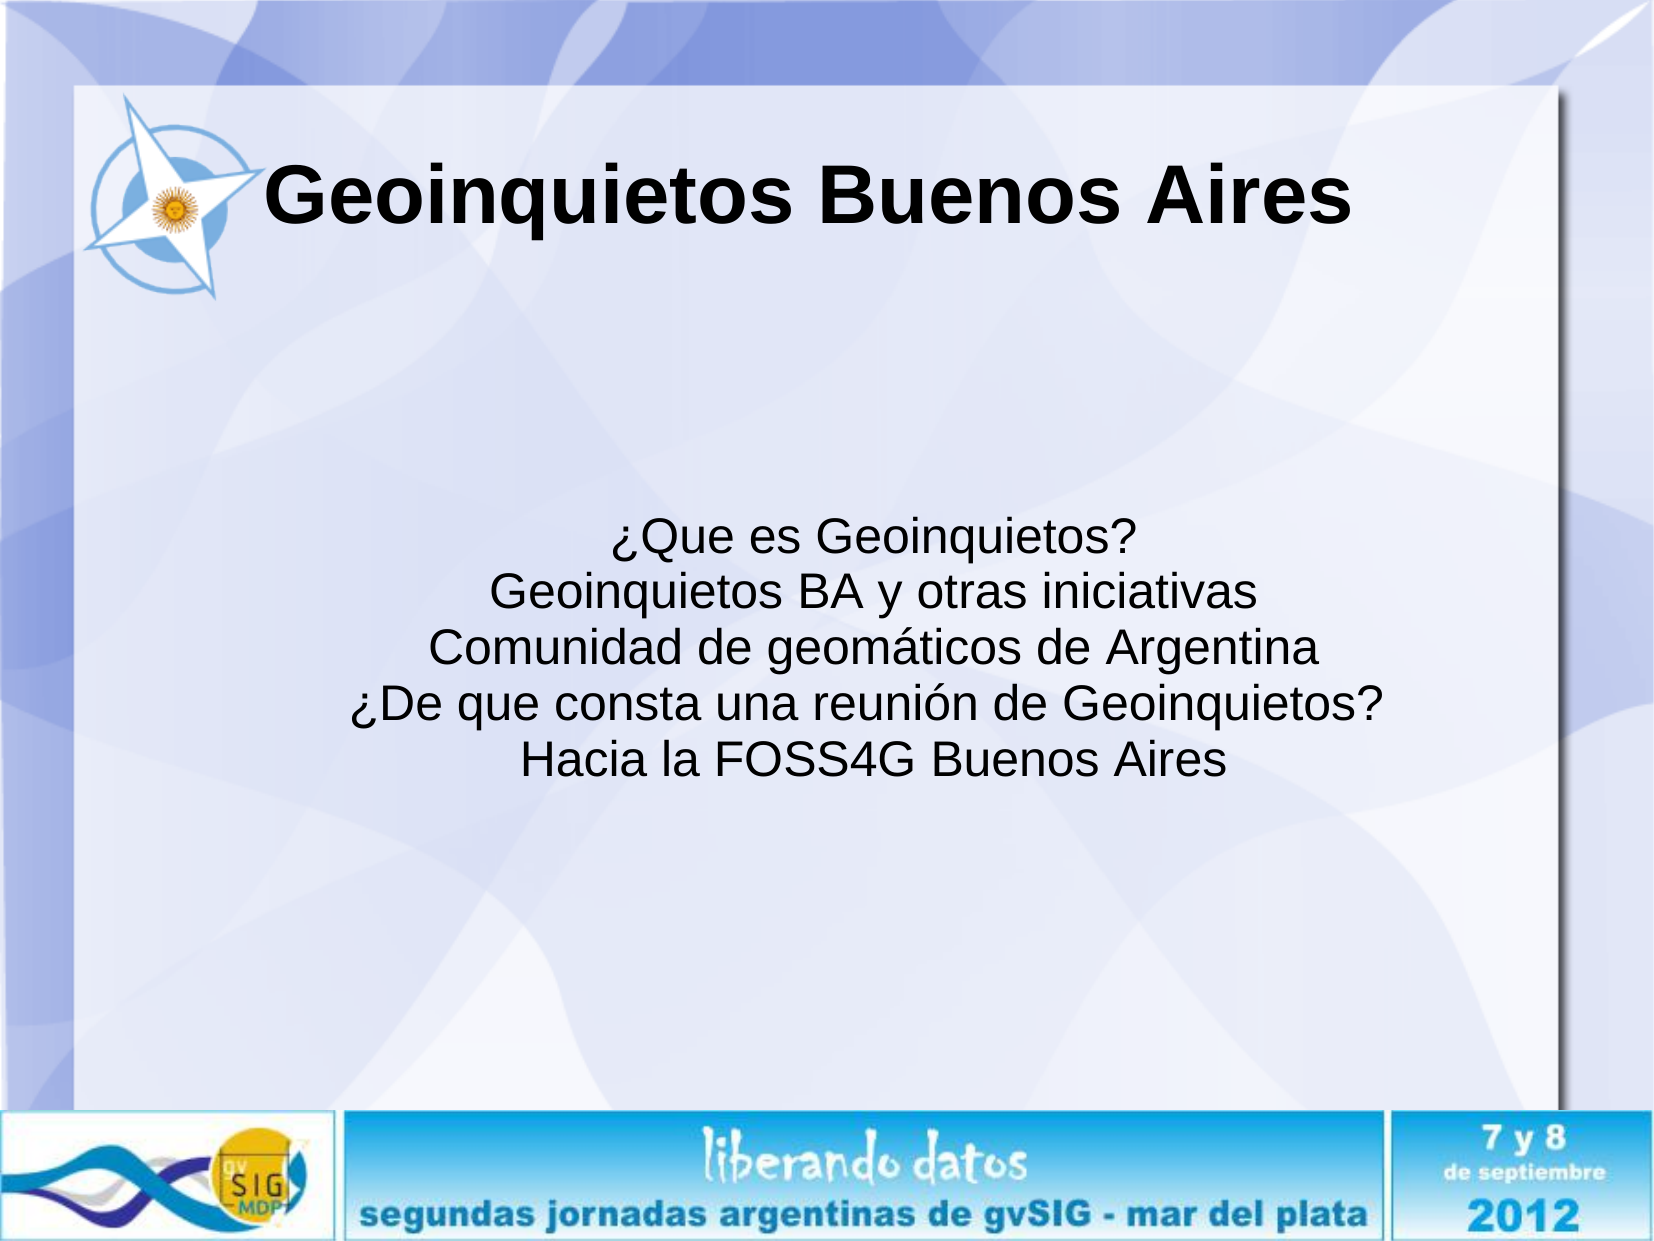

# Geoinquietos Buenos Aires
¿Que es Geoinquietos?
Geoinquietos BA y otras iniciativas
Comunidad de geomáticos de Argentina
¿De que consta una reunión de Geoinquietos?
Hacia la FOSS4G Buenos Aires